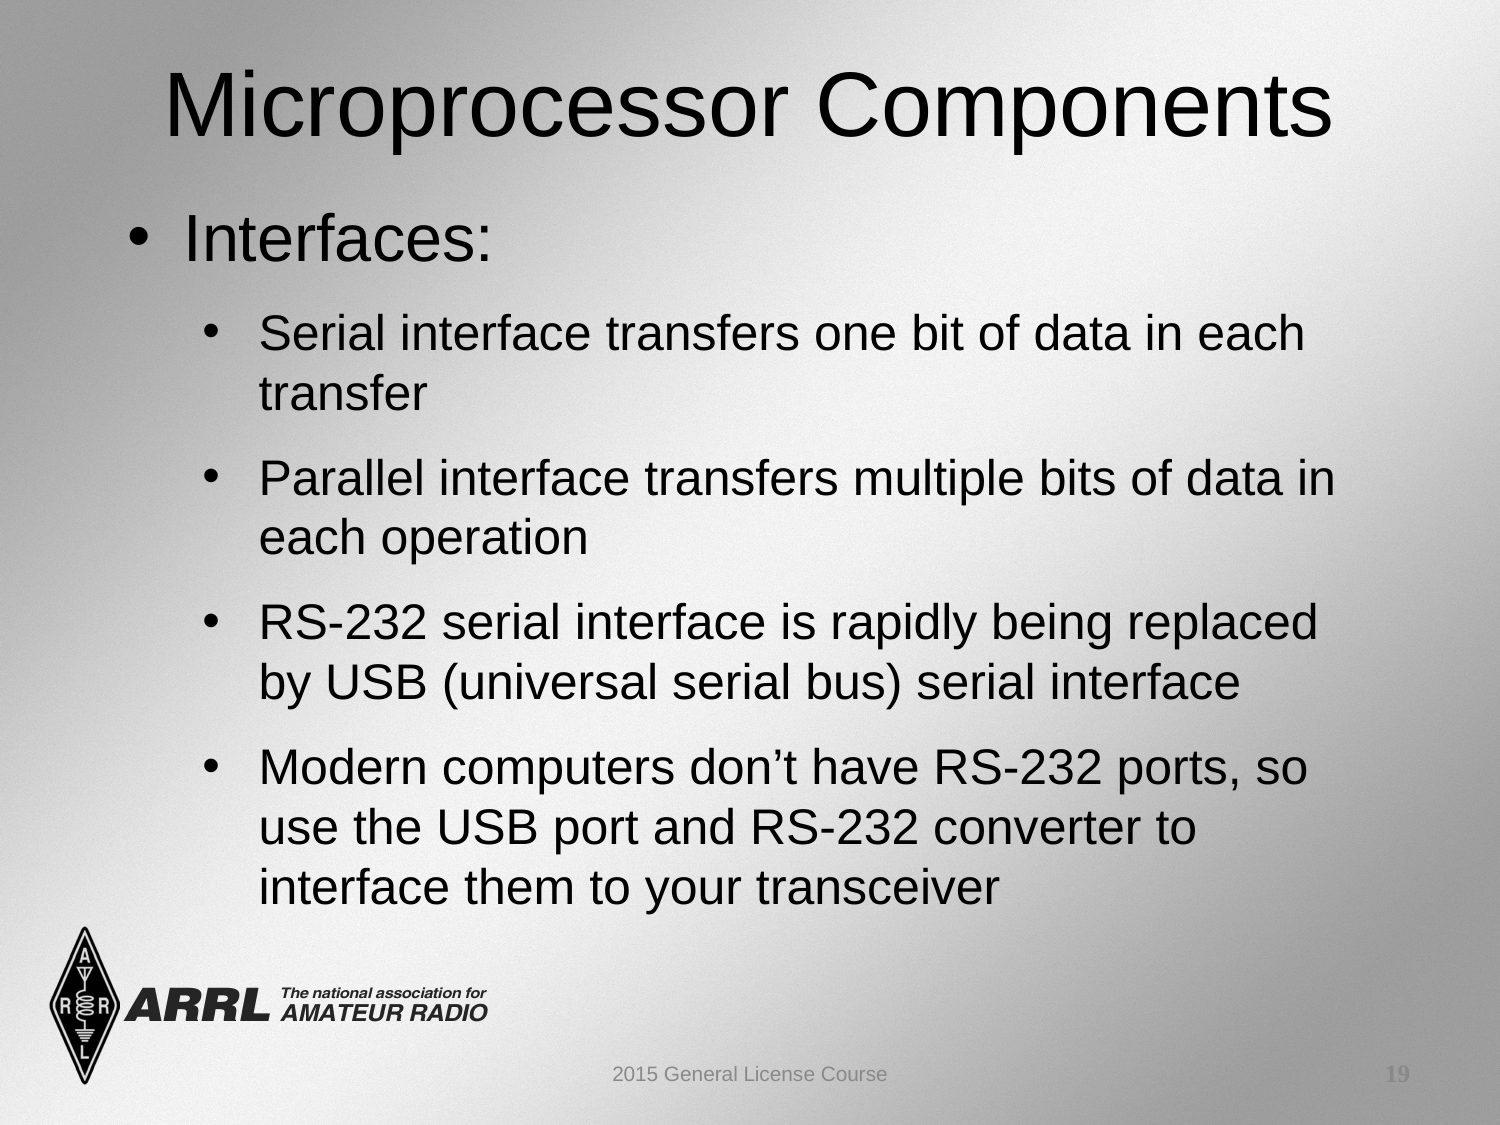

Microprocessor Components
Interfaces:
Serial interface transfers one bit of data in each transfer
Parallel interface transfers multiple bits of data in each operation
RS-232 serial interface is rapidly being replaced by USB (universal serial bus) serial interface
Modern computers don’t have RS-232 ports, so use the USB port and RS-232 converter to interface them to your transceiver
2015 General License Course